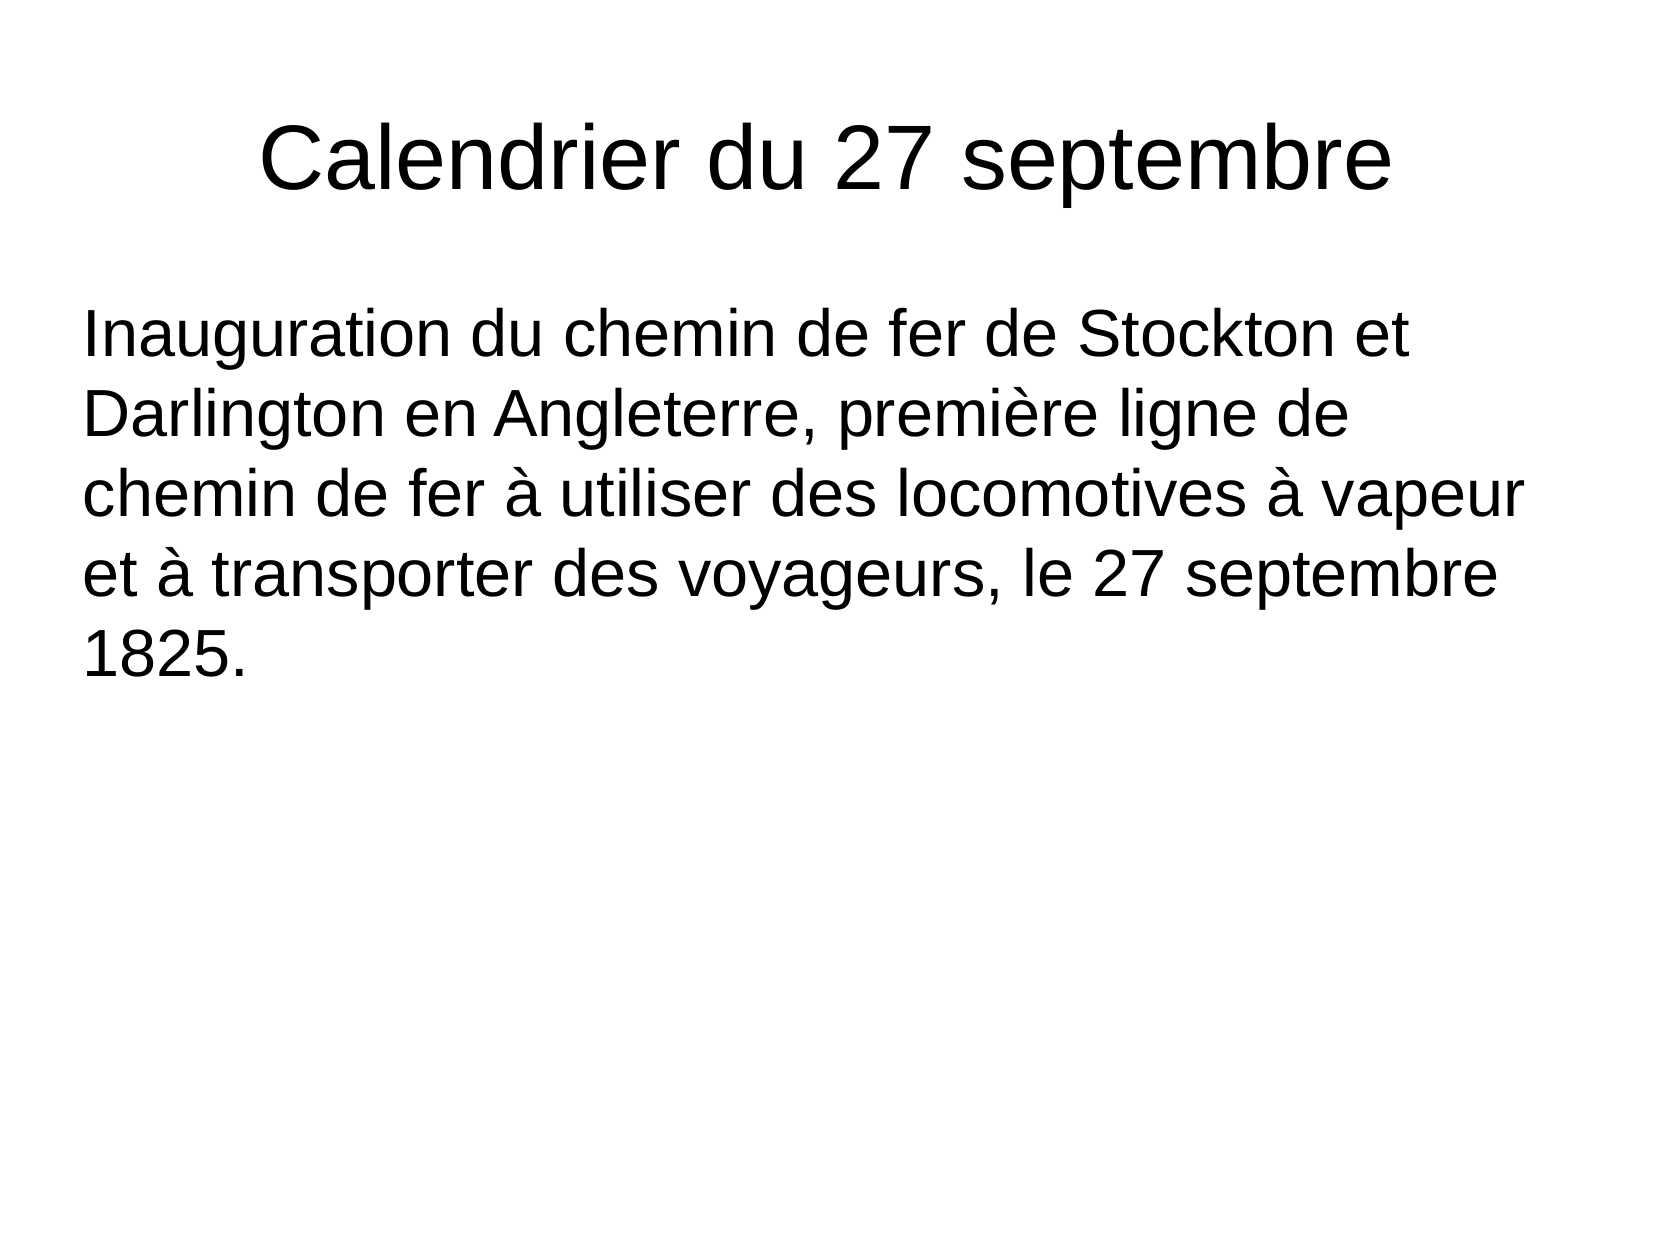

# Calendrier du 27 septembre
Inauguration du chemin de fer de Stockton et Darlington en Angleterre, première ligne de chemin de fer à utiliser des locomotives à vapeur et à transporter des voyageurs, le 27 septembre 1825.